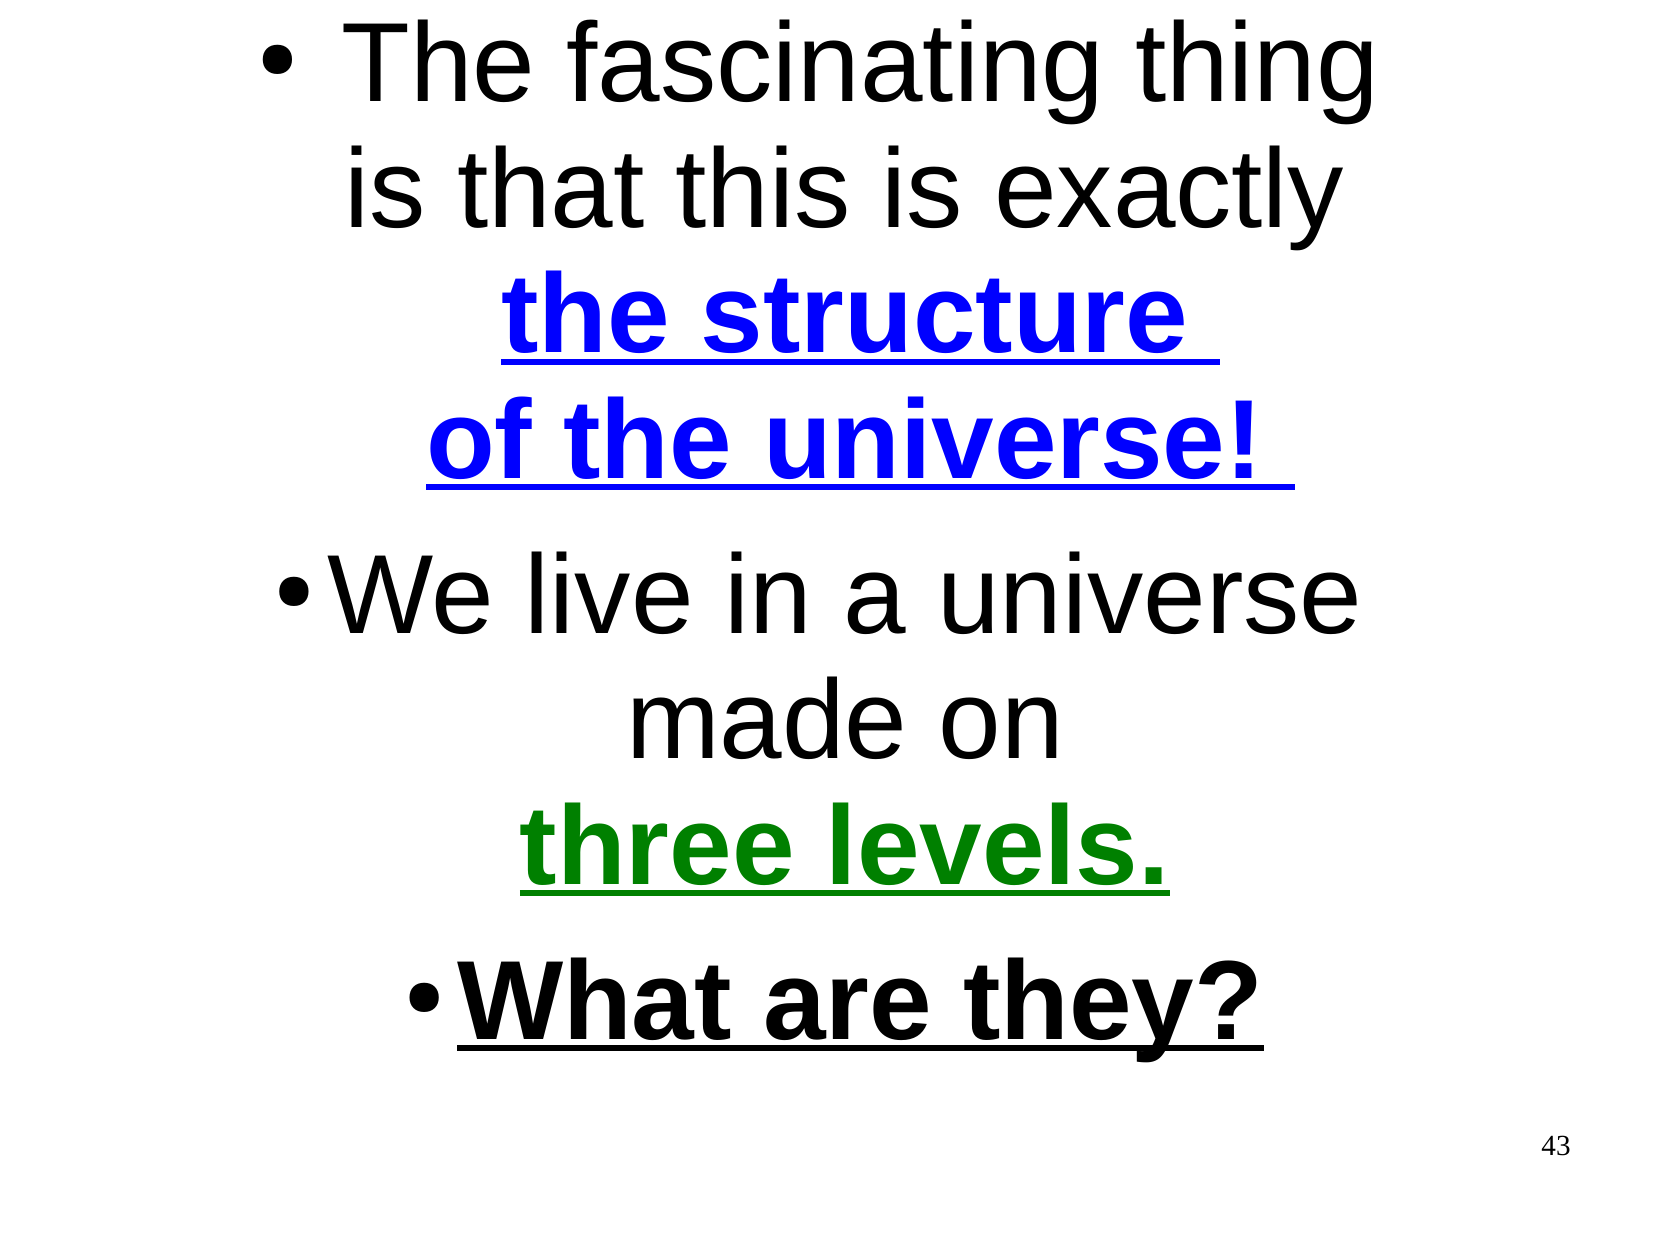

# The fascinating thing is that this is exactly the structure of the universe!
We live in a universe
made on
three levels.
What are they?
43